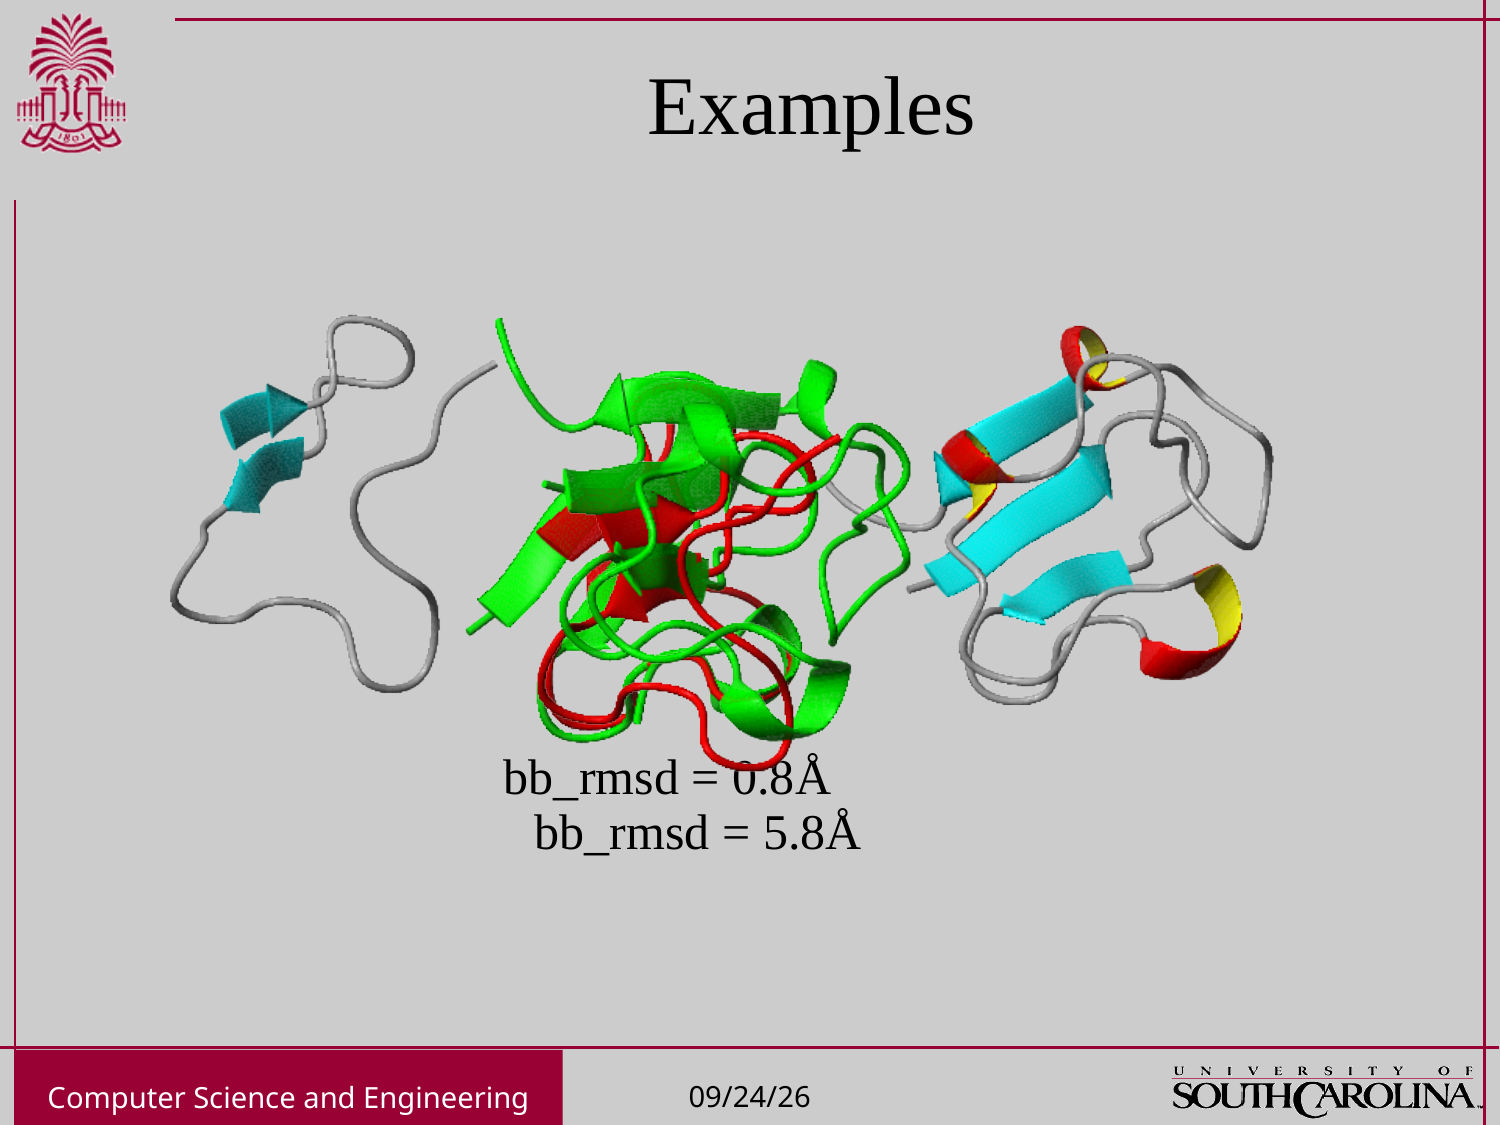

# Examples
bb_rmsd = 0.8Å
bb_rmsd = 5.8Å